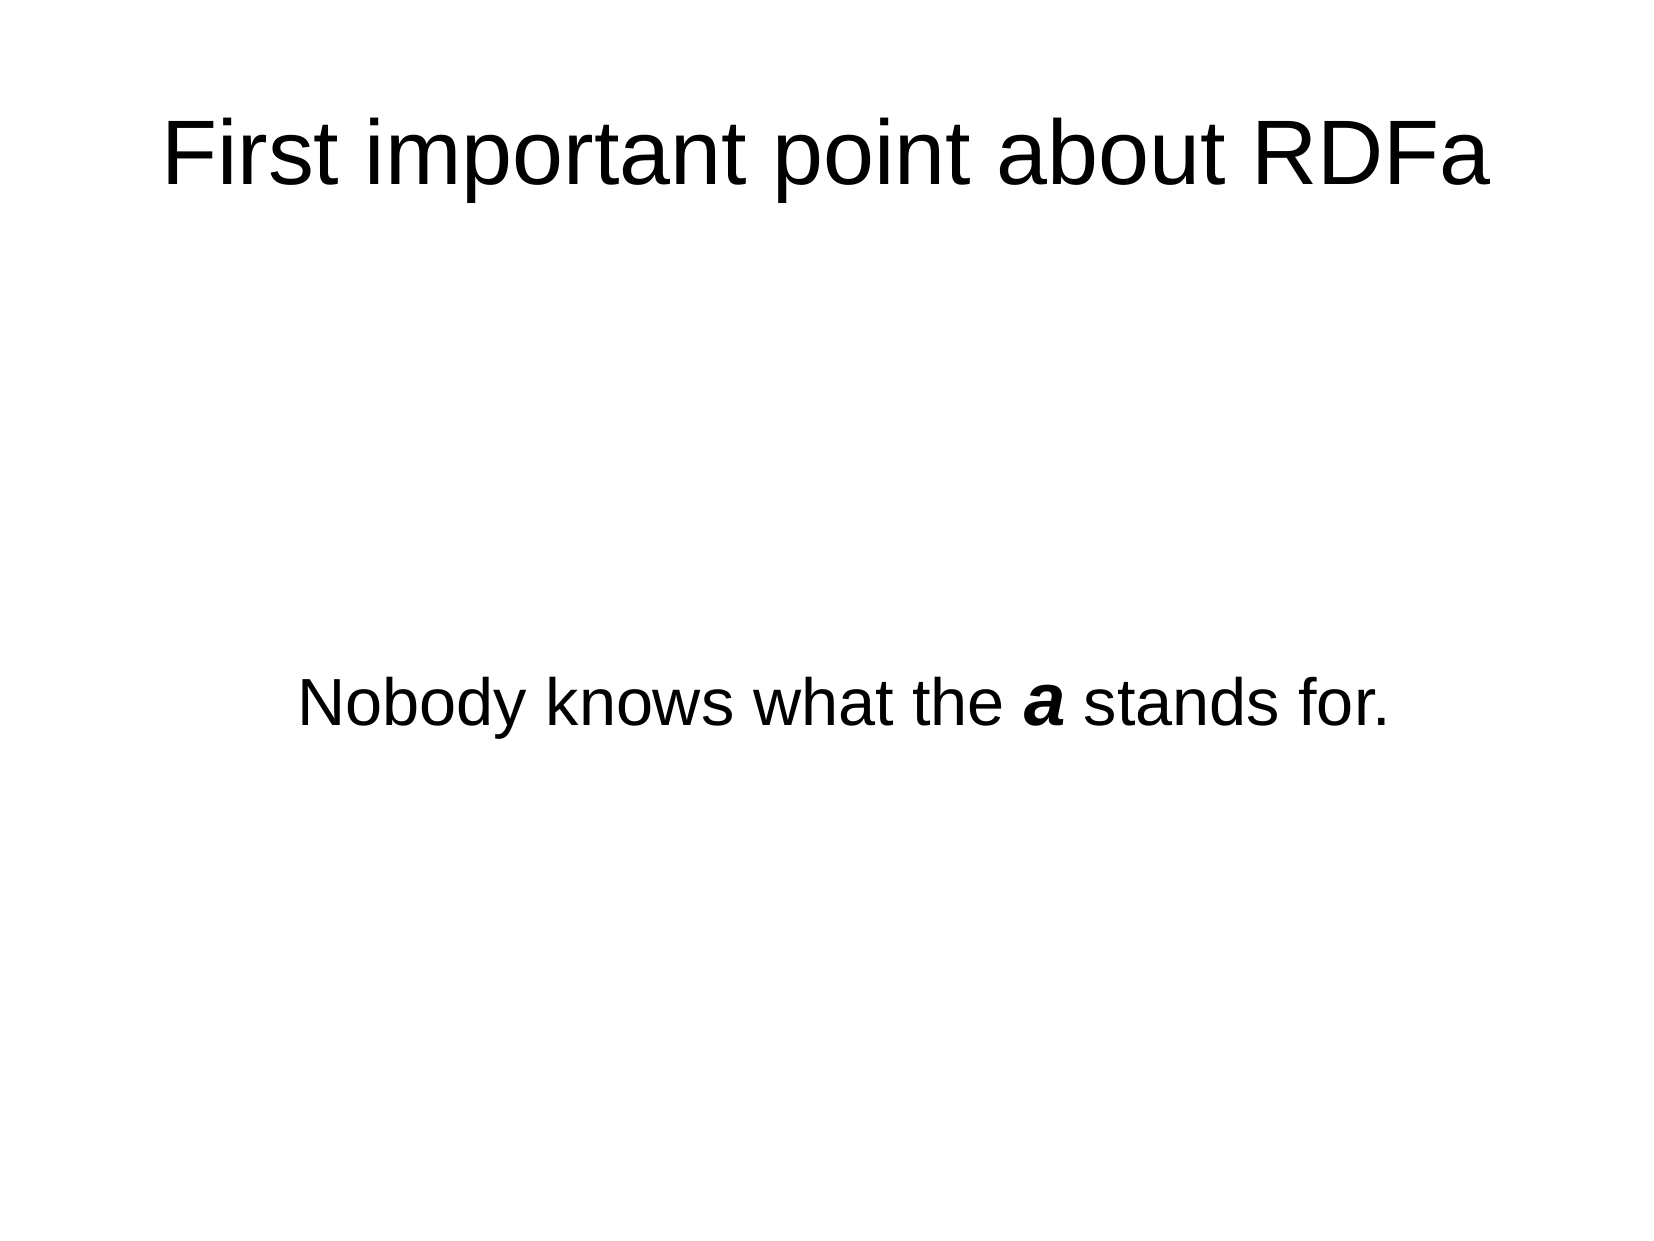

# First important point about RDFa
Nobody knows what the a stands for.